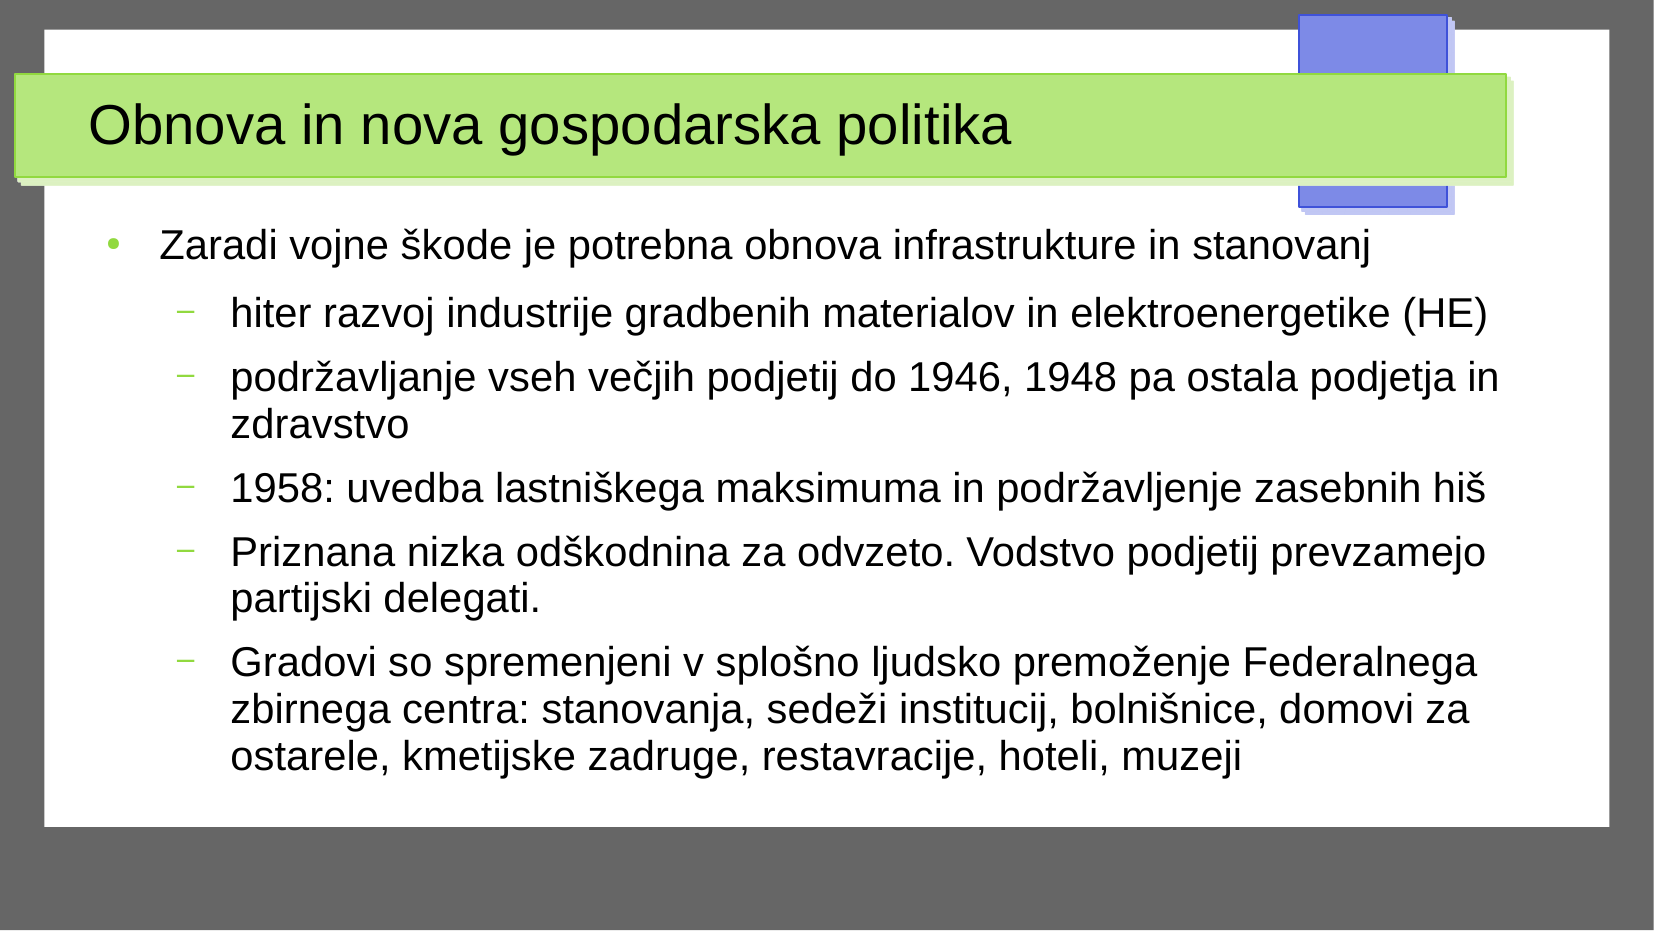

# Obnova in nova gospodarska politika
Zaradi vojne škode je potrebna obnova infrastrukture in stanovanj
hiter razvoj industrije gradbenih materialov in elektroenergetike (HE)
podržavljanje vseh večjih podjetij do 1946, 1948 pa ostala podjetja in zdravstvo
1958: uvedba lastniškega maksimuma in podržavljenje zasebnih hiš
Priznana nizka odškodnina za odvzeto. Vodstvo podjetij prevzamejo partijski delegati.
Gradovi so spremenjeni v splošno ljudsko premoženje Federalnega zbirnega centra: stanovanja, sedeži institucij, bolnišnice, domovi za ostarele, kmetijske zadruge, restavracije, hoteli, muzeji